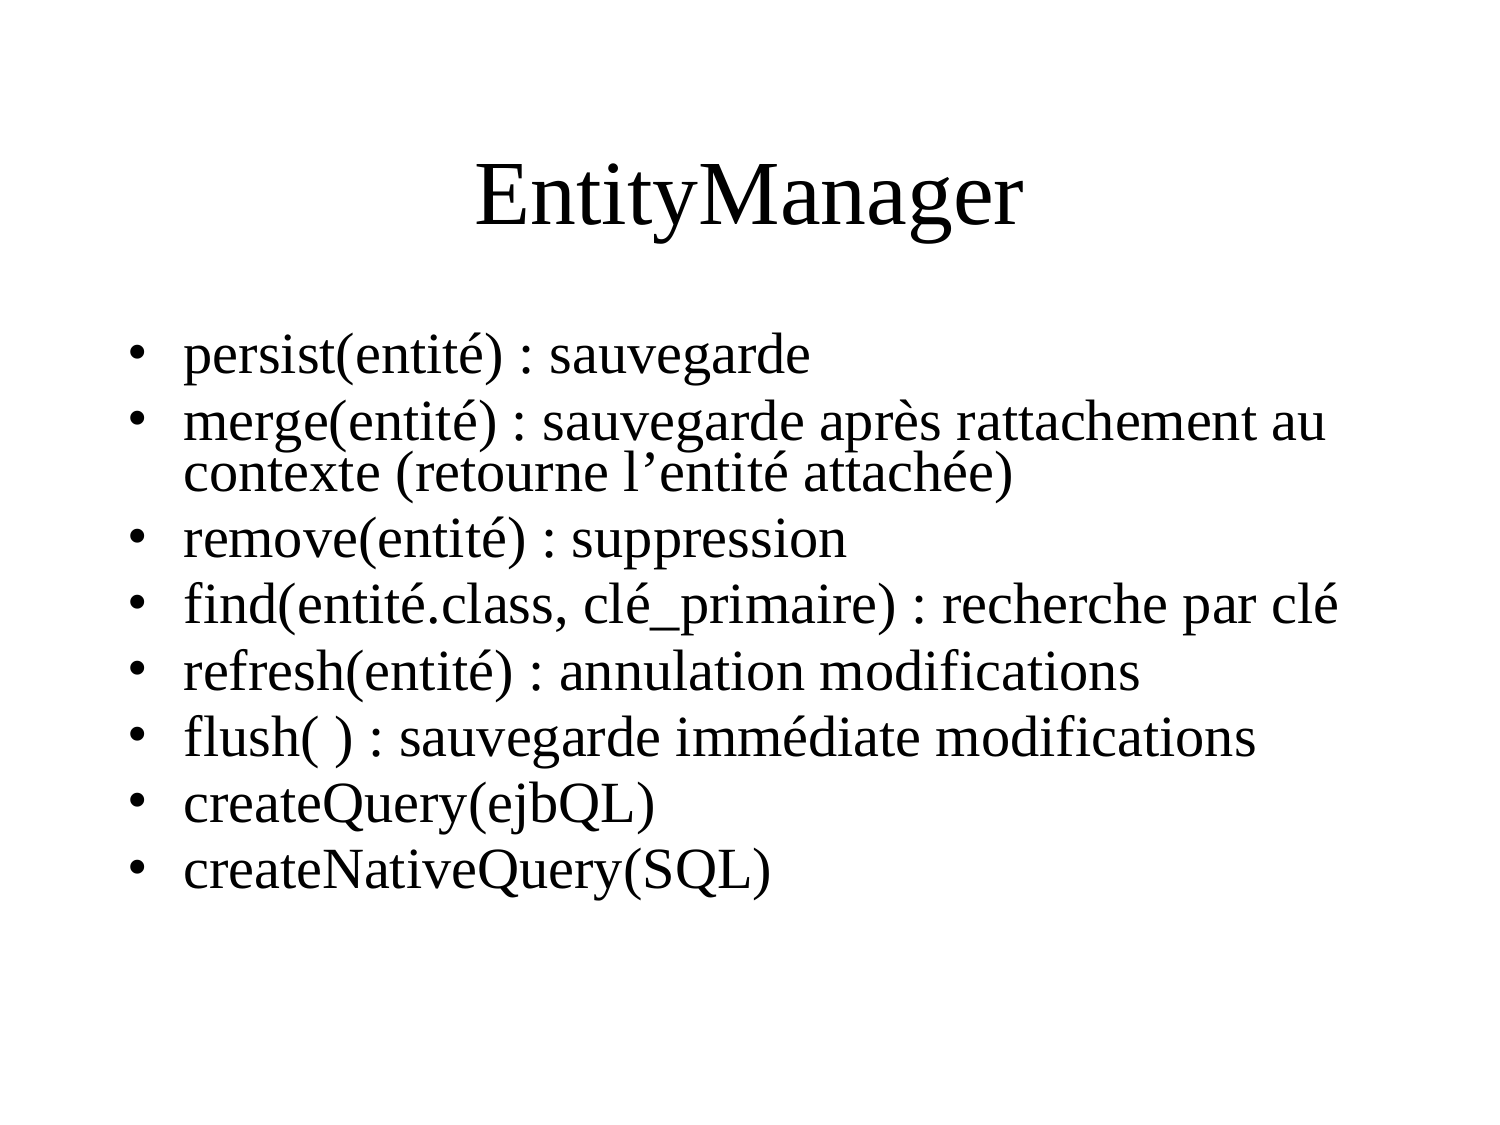

# EntityManager
persist(entité) : sauvegarde
merge(entité) : sauvegarde après rattachement au contexte (retourne l’entité attachée)
remove(entité) : suppression
find(entité.class, clé_primaire) : recherche par clé
refresh(entité) : annulation modifications
flush( ) : sauvegarde immédiate modifications
createQuery(ejbQL)
createNativeQuery(SQL)